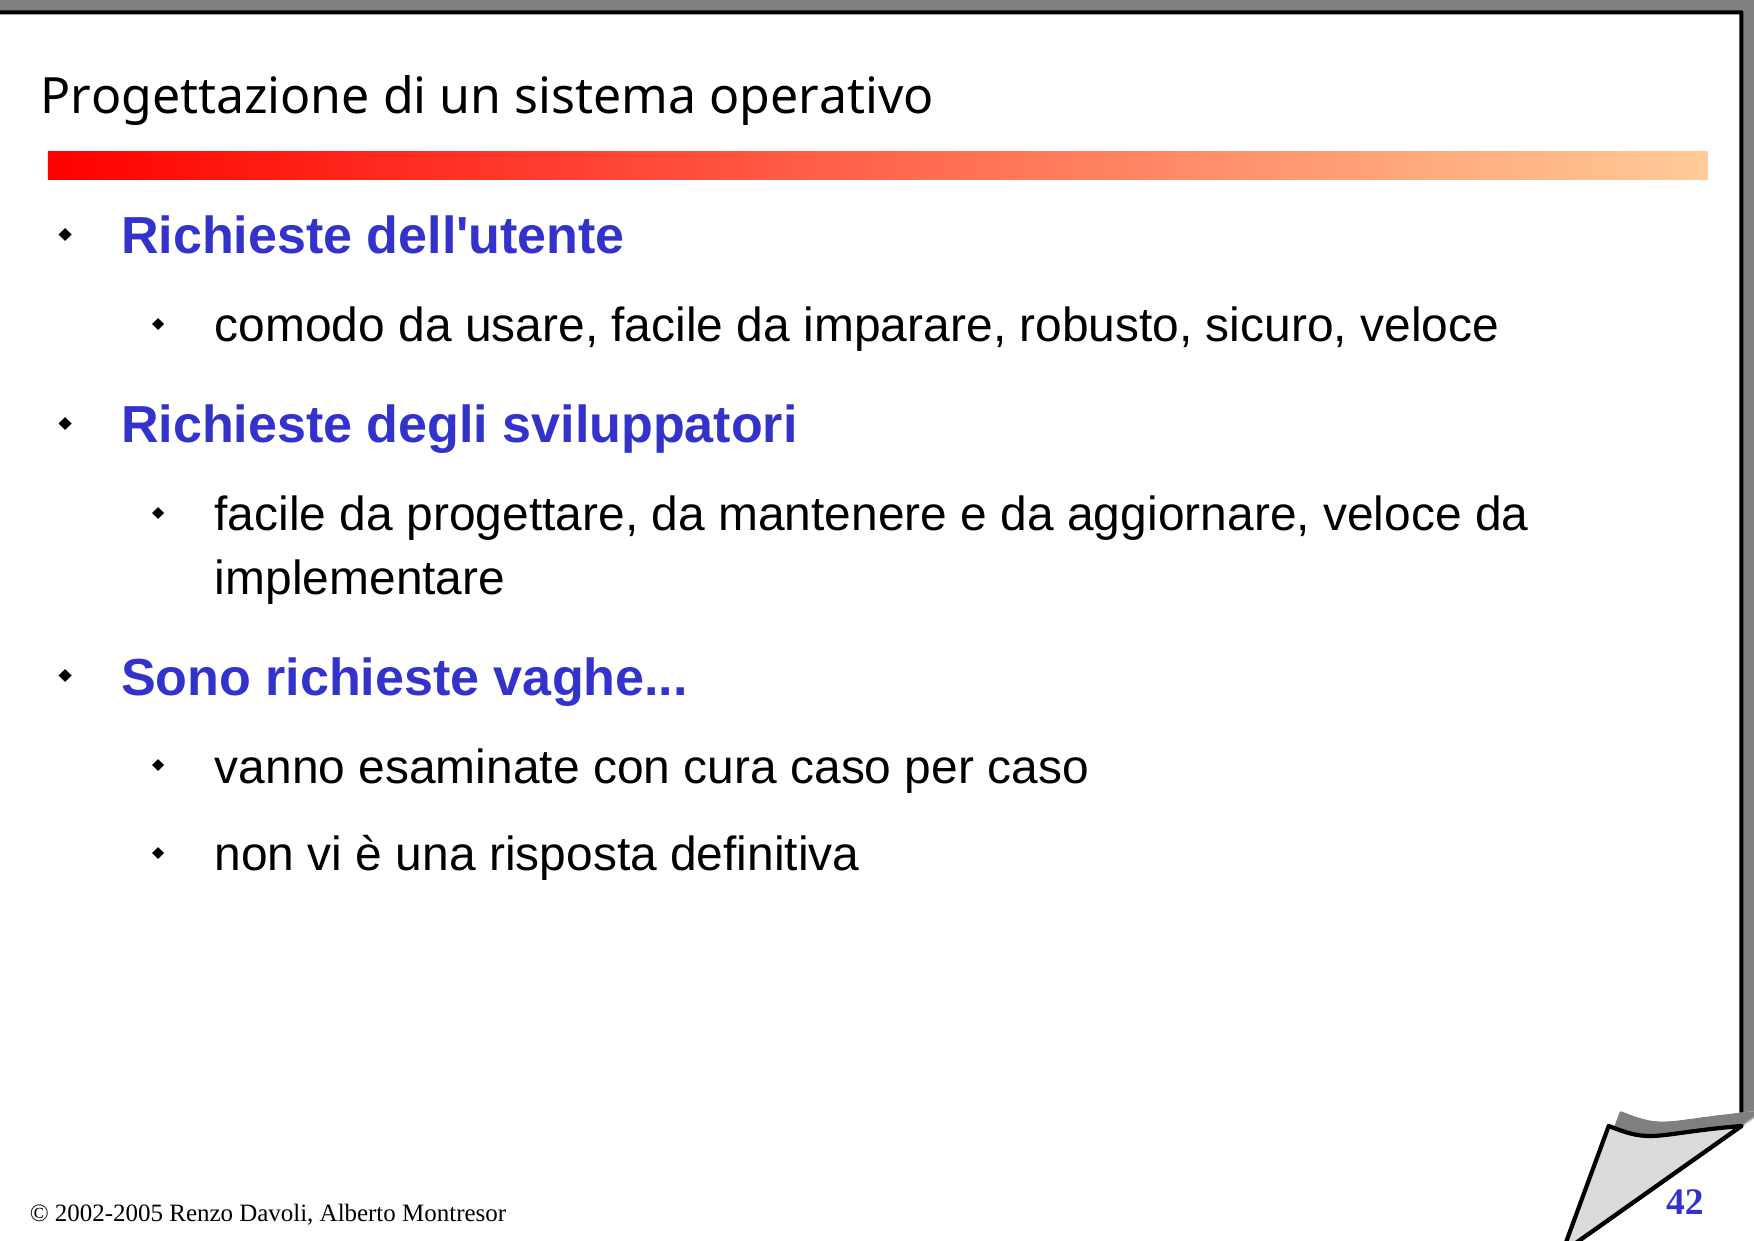

# Progettazione di un sistema operativo
Richieste dell'utente
comodo da usare, facile da imparare, robusto, sicuro, veloce
Richieste degli sviluppatori
facile da progettare, da mantenere e da aggiornare, veloce da implementare
Sono richieste vaghe...
vanno esaminate con cura caso per caso
non vi è una risposta definitiva